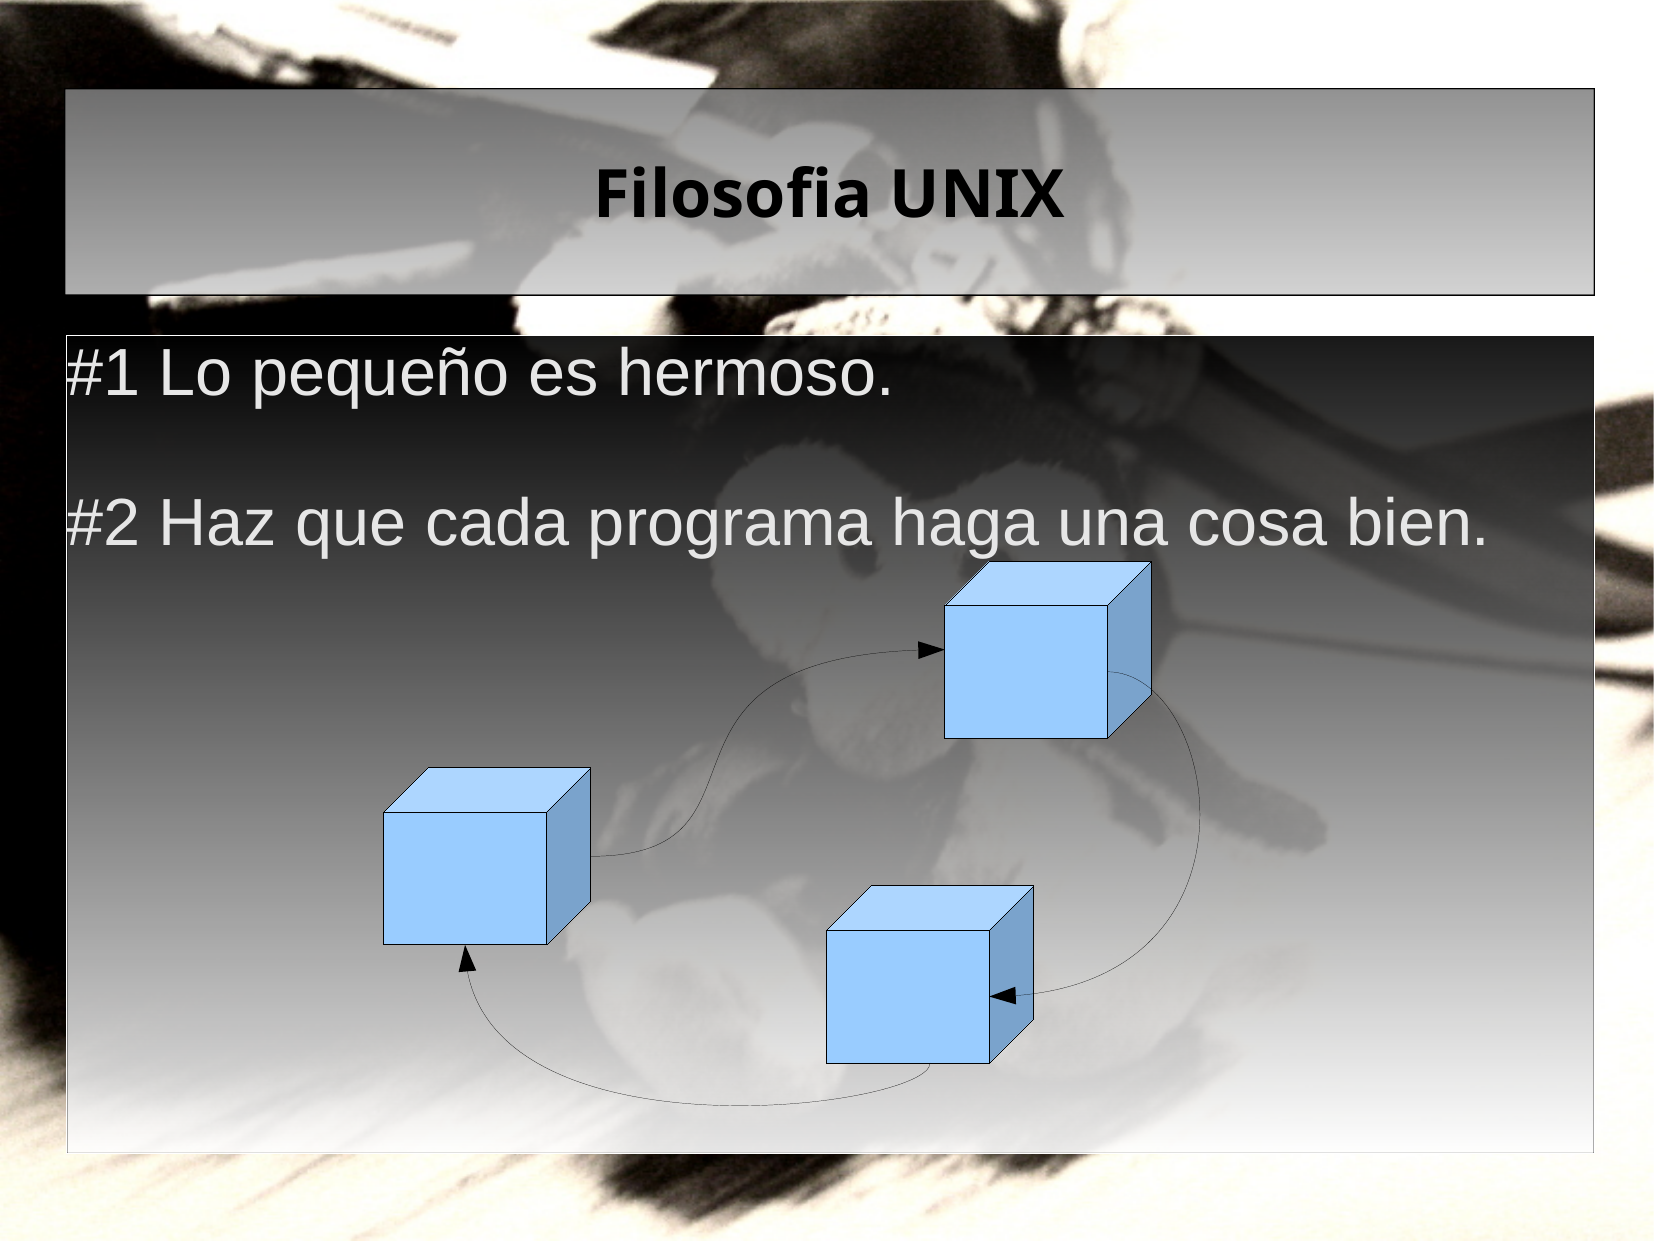

Filosofia UNIX
# #1 Lo pequeño es hermoso.
#2 Haz que cada programa haga una cosa bien.